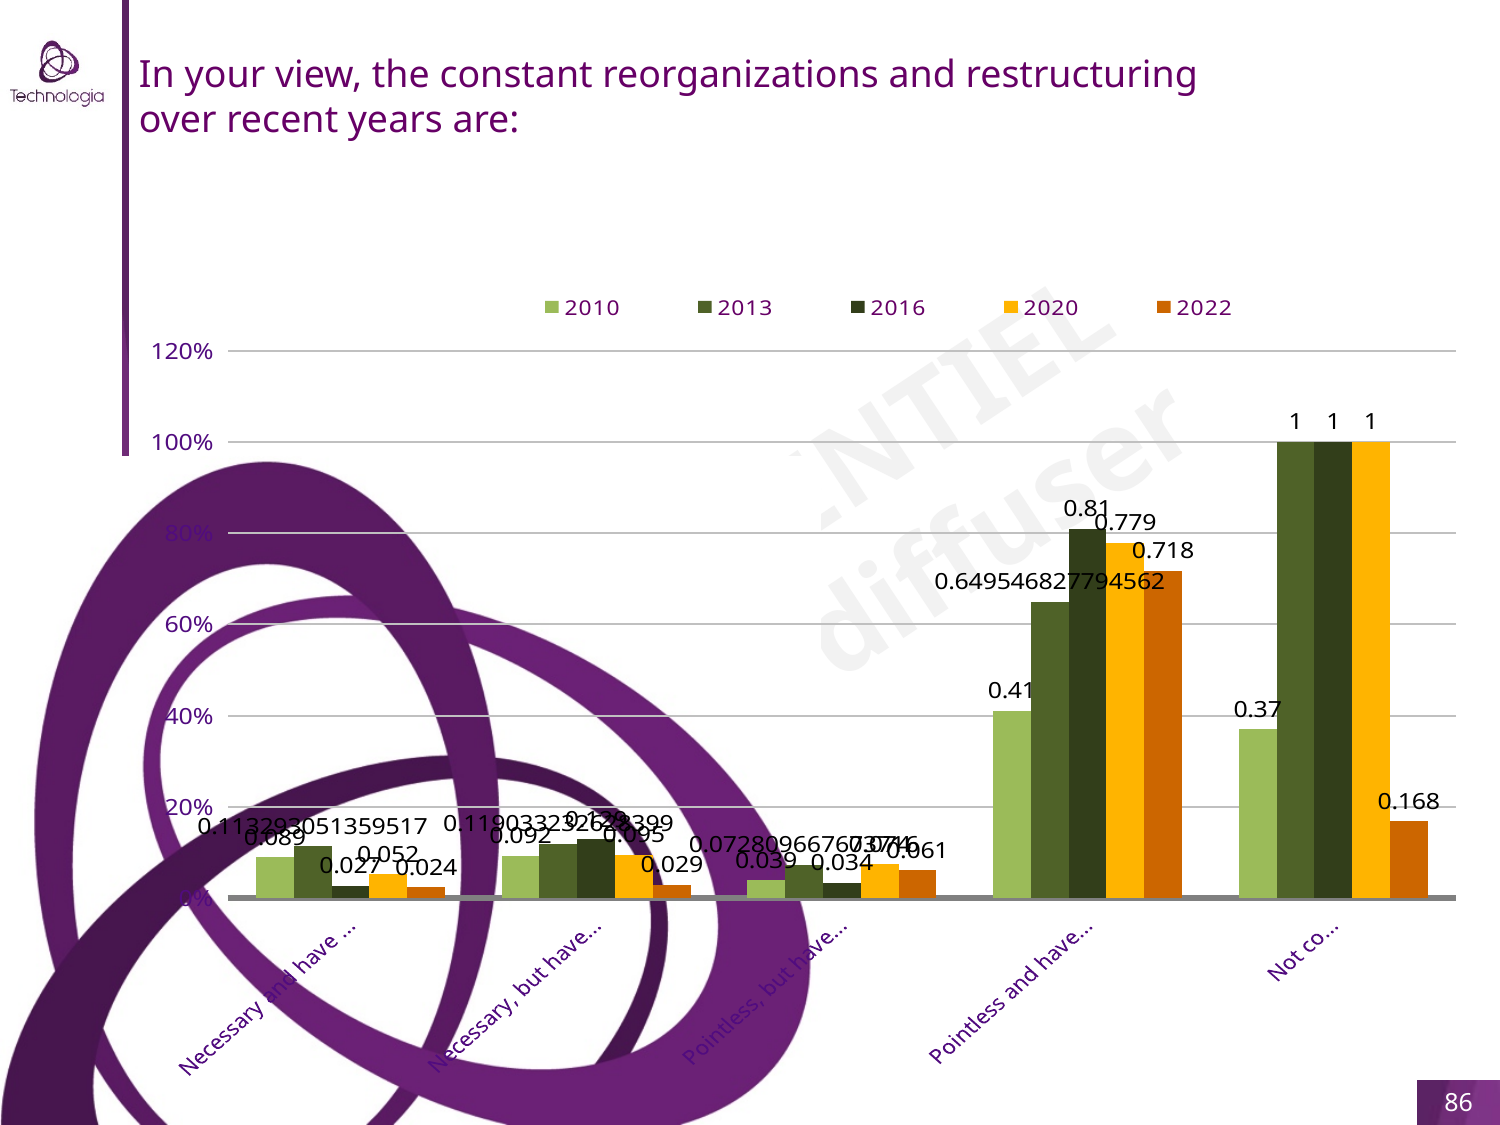

# In your view, the constant reorganizations and restructuring over recent years are:
### Chart
| Category | 2010 | 2013 | 2016 | 2020 | 2022 |
|---|---|---|---|---|---|
| Necessary and have a positive effect on my situation | 0.089 | 0.113293051359517 | 0.027 | 0.052 | 0.024 |
| Necessary, but have a negative effect on my situation | 0.092 | 0.119033232628399 | 0.129 | 0.095 | 0.029 |
| Pointless, but have a positive effect on my situation | 0.039 | 0.072809667673716 | 0.034 | 0.074 | 0.061 |
| Pointless and have a negative effect on my situation | 0.41 | 0.649546827794562 | 0.81 | 0.779 | 0.718 |
| Not concerned | 0.37 | 1.0 | 1.0 | 1.0 | 0.168 |